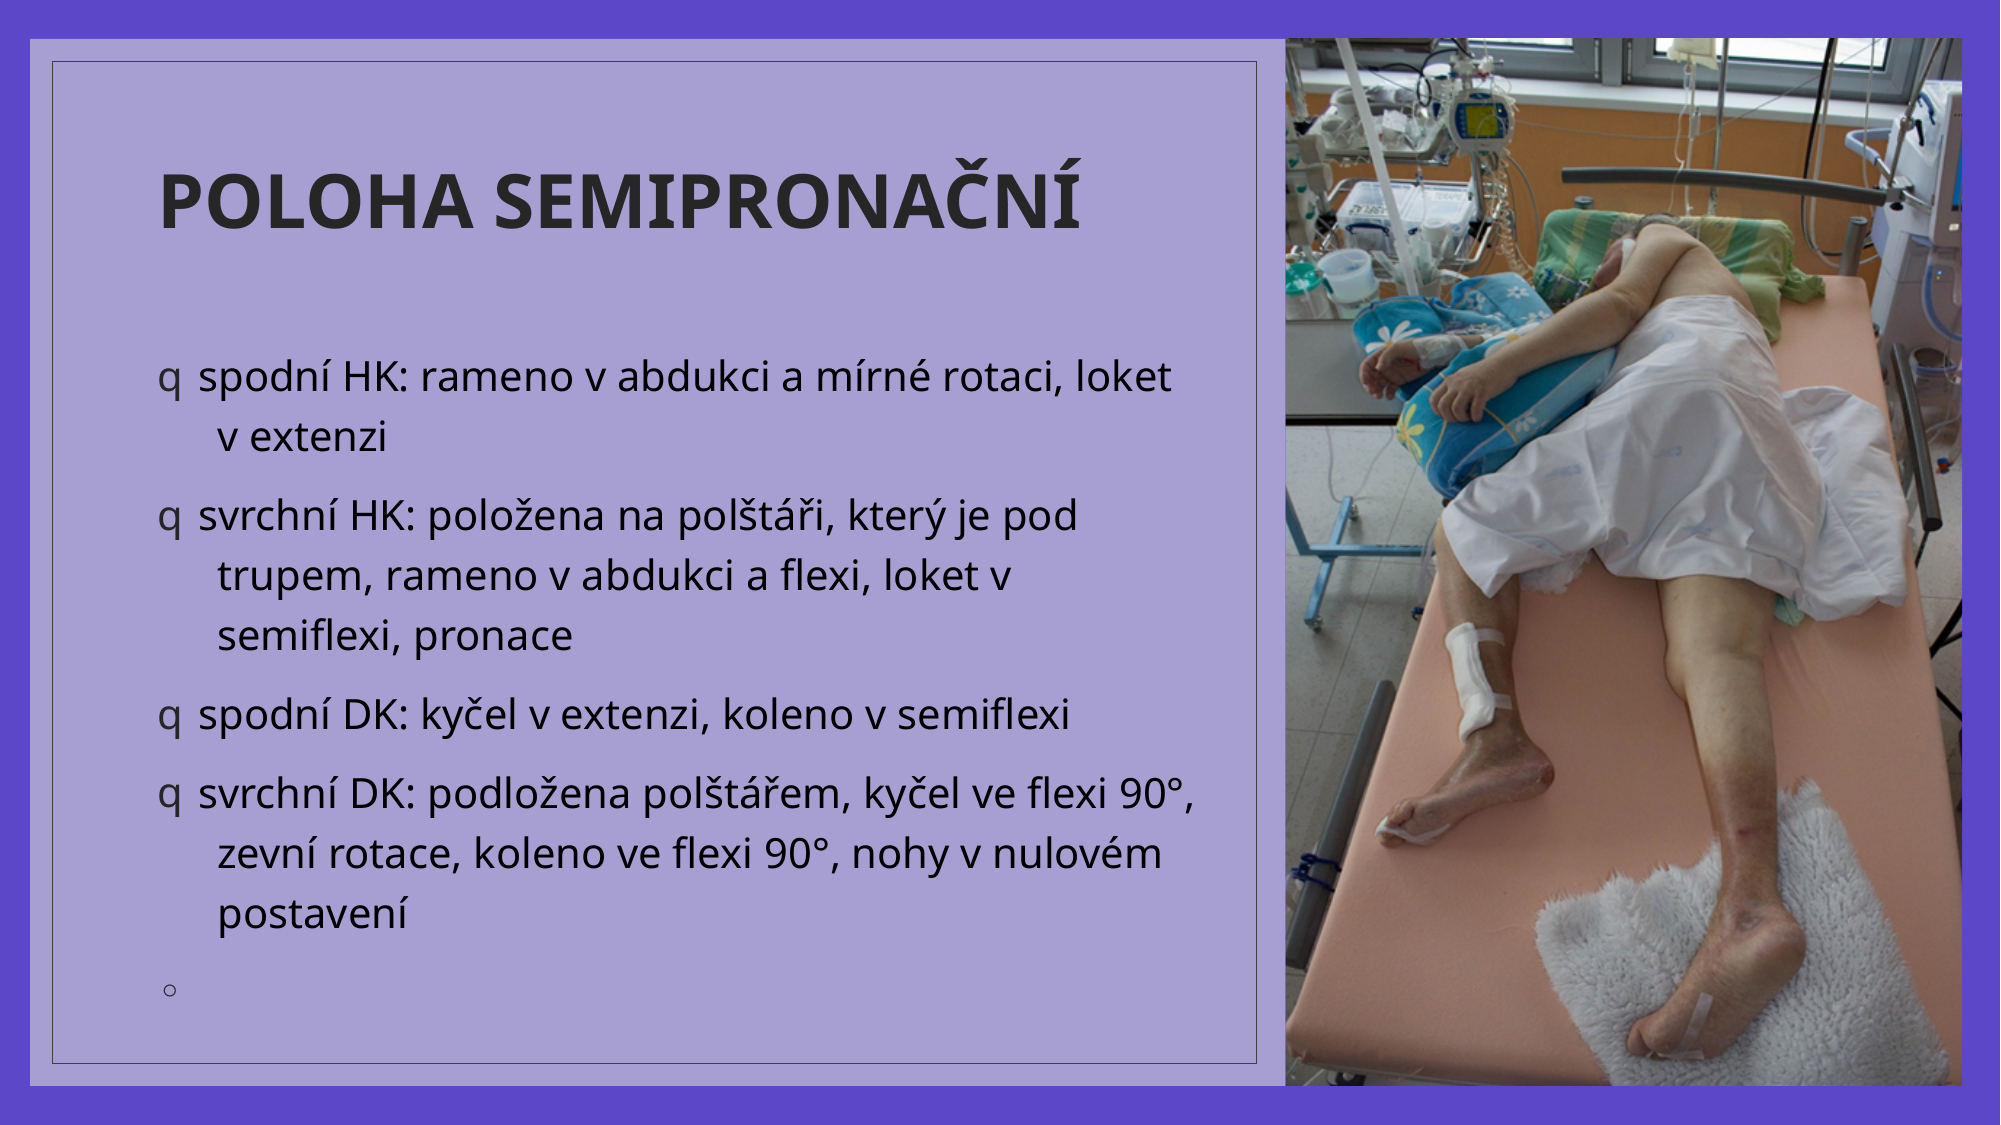

# POLOHA SEMIPRONAČNÍ
 spodní HK: rameno v abdukci a mírné rotaci, loket v extenzi
 svrchní HK: položena na polštáři, který je pod trupem, rameno v abdukci a flexi, loket v semiflexi, pronace
 spodní DK: kyčel v extenzi, koleno v semiflexi
 svrchní DK: podložena polštářem, kyčel ve flexi 90°, zevní rotace, koleno ve flexi 90°, nohy v nulovém postavení